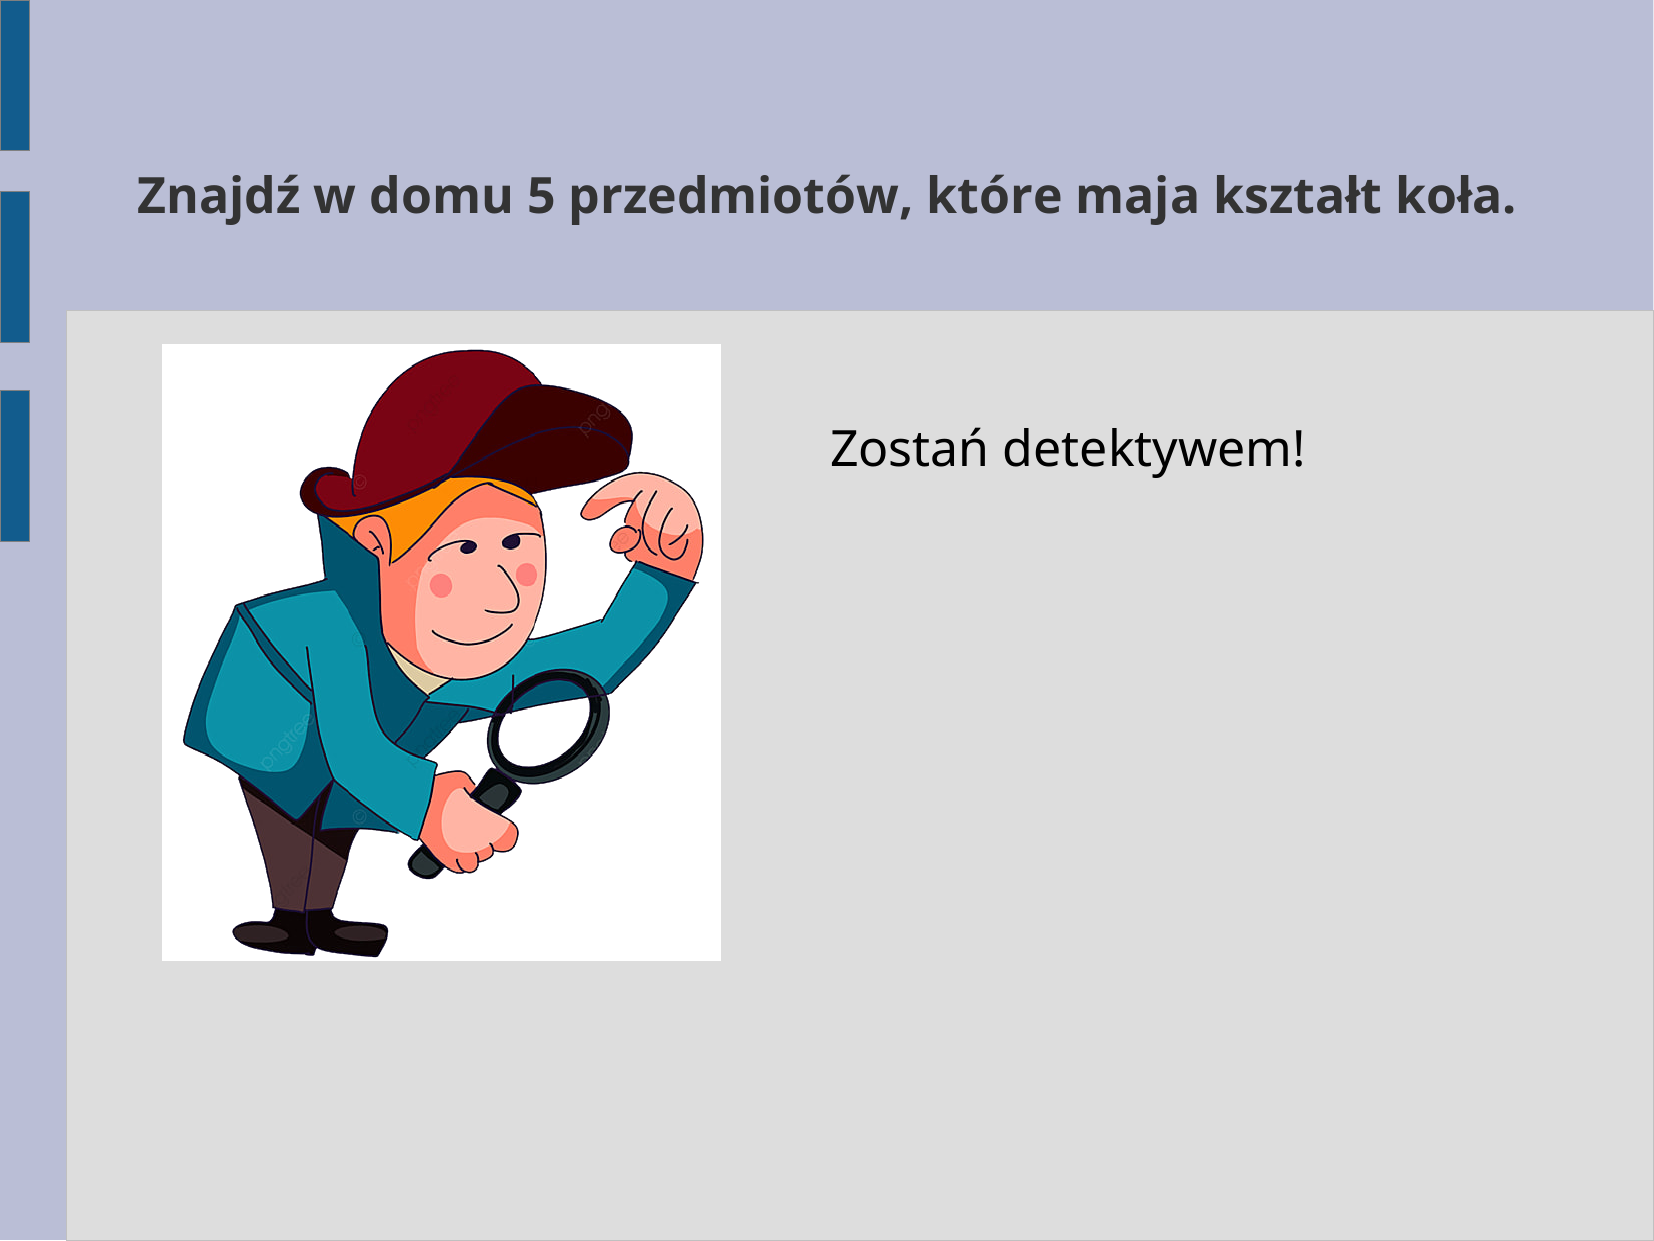

# Znajdź w domu 5 przedmiotów, które maja kształt koła.
Zostań detektywem!